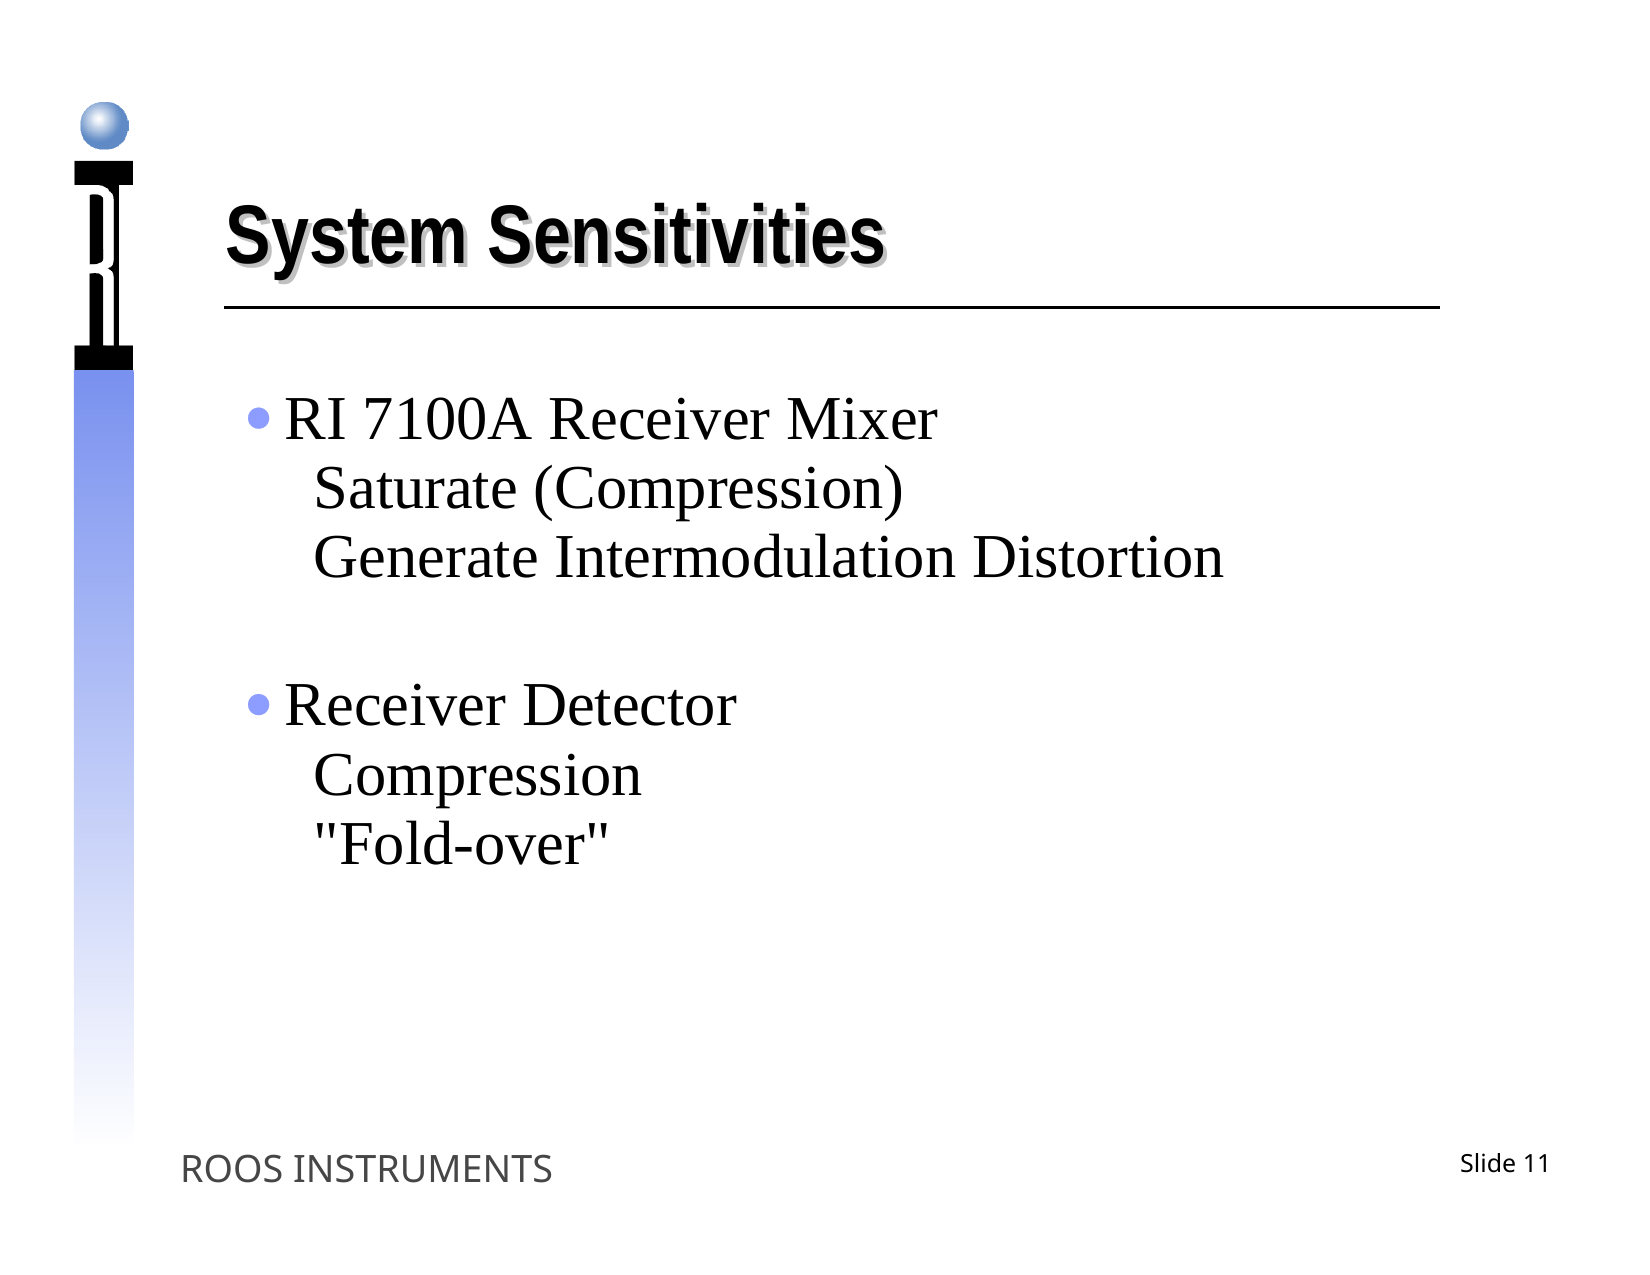

System Sensitivities
RI 7100A Receiver Mixer
 Saturate (Compression)
 Generate Intermodulation Distortion
Receiver Detector
 Compression
 "Fold-over"
11